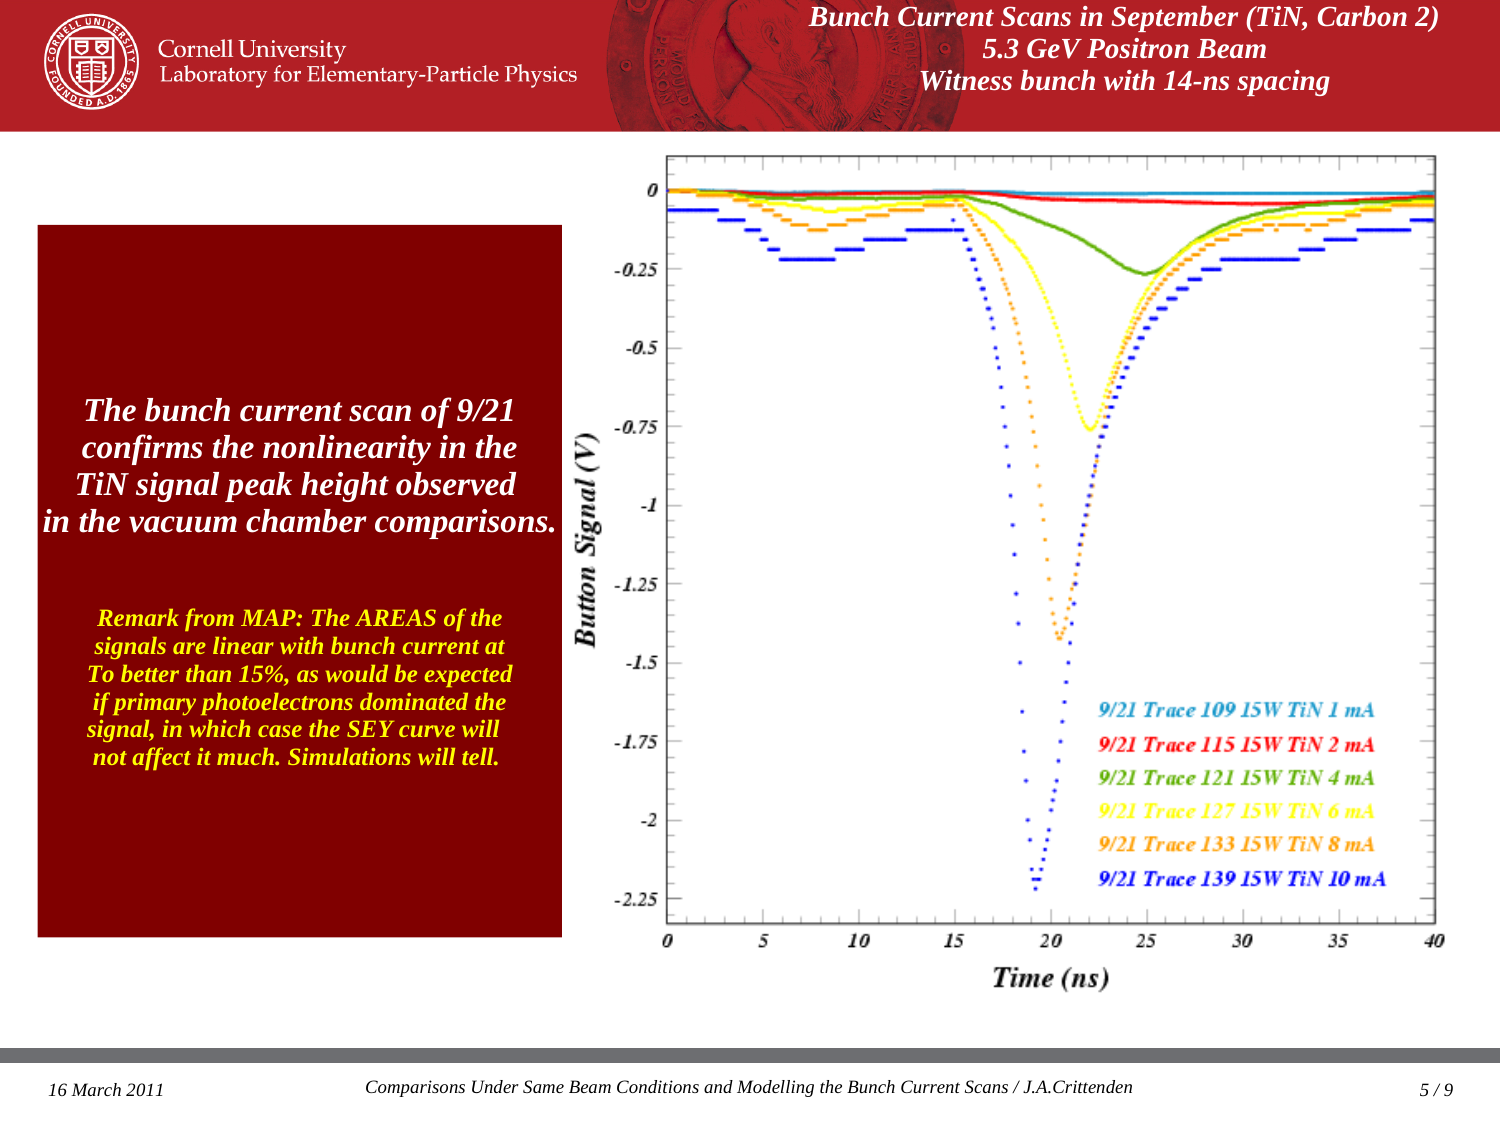

Bunch Current Scans in September (TiN, Carbon 2)
5.3 GeV Positron Beam
Witness bunch with 14-ns spacing
The bunch current scan of 9/21
confirms the nonlinearity in the
TiN signal peak height observed
in the vacuum chamber comparisons.
Remark from MAP: The AREAS of the
signals are linear with bunch current at
To better than 15%, as would be expected
if primary photoelectrons dominated the
signal, in which case the SEY curve will
not affect it much. Simulations will tell.